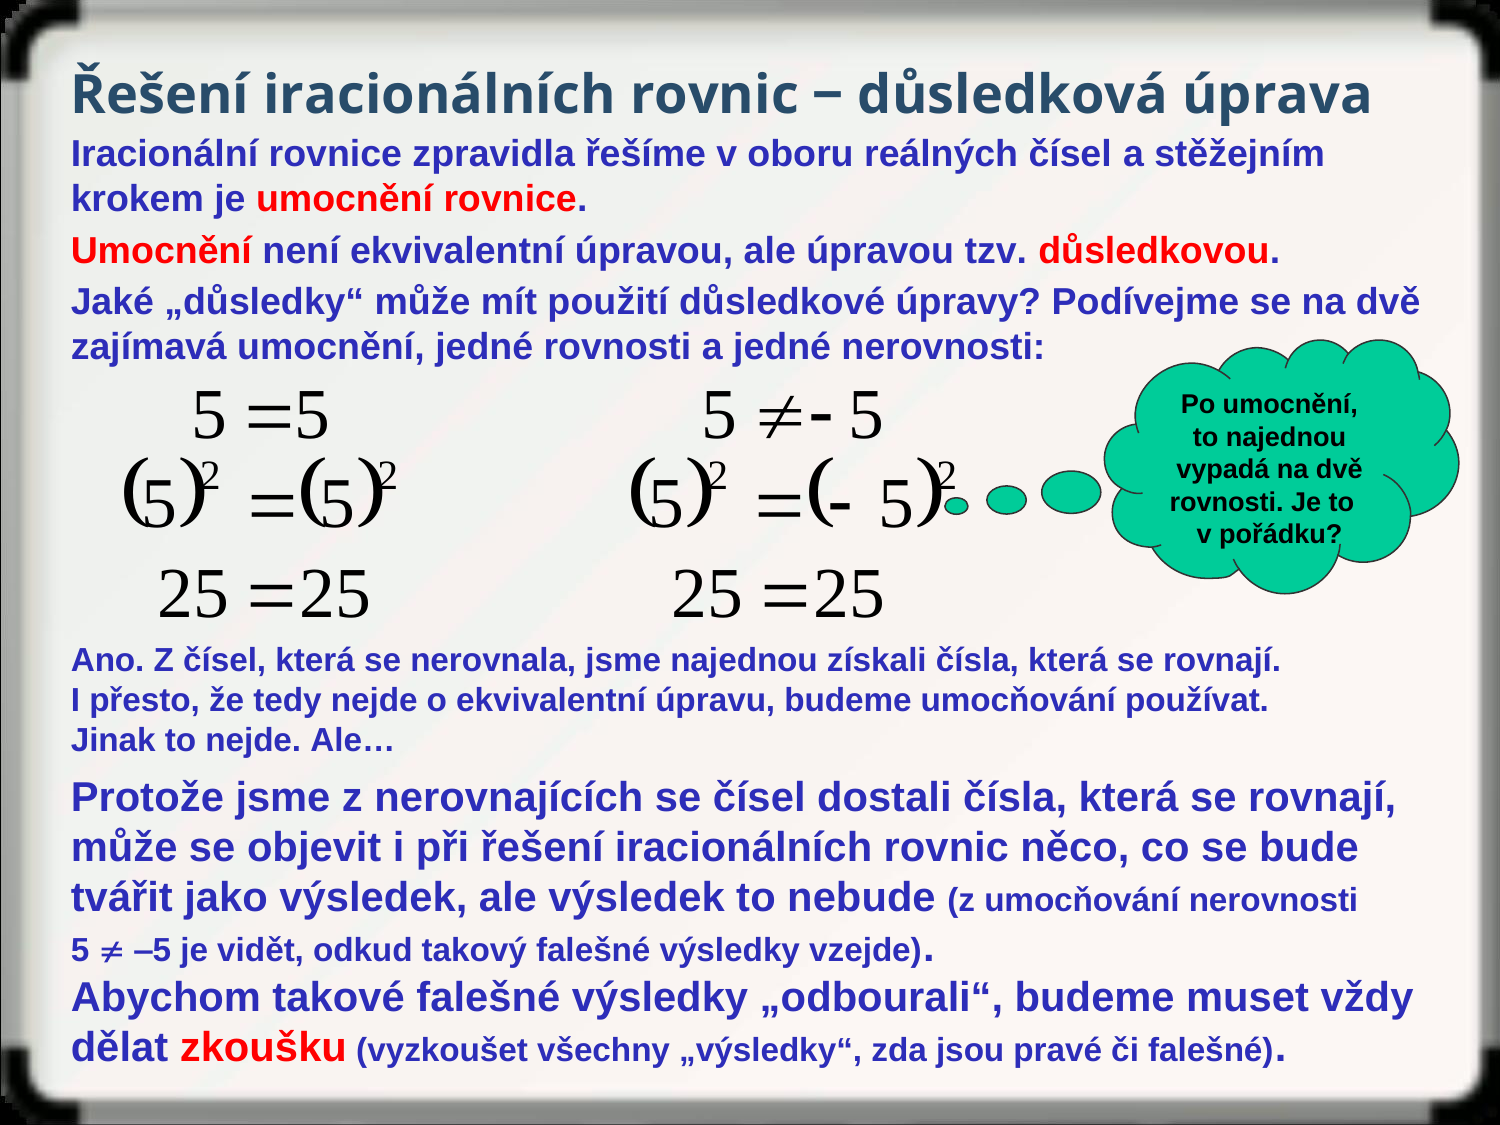

Řešení iracionálních rovnic ‒ důsledková úprava
Iracionální rovnice zpravidla řešíme v oboru reálných čísel a stěžejním krokem je umocnění rovnice.
Umocnění není ekvivalentní úpravou, ale úpravou tzv. důsledkovou.
Jaké „důsledky“ může mít použití důsledkové úpravy? Podívejme se na dvě zajímavá umocnění, jedné rovnosti a jedné nerovnosti:
Po umocnění, to najednou vypadá na dvě rovnosti. Je to
v pořádku?
Ano. Z čísel, která se nerovnala, jsme najednou získali čísla, která se rovnají.
I přesto, že tedy nejde o ekvivalentní úpravu, budeme umocňování používat.
Jinak to nejde. Ale…
Protože jsme z nerovnajících se čísel dostali čísla, která se rovnají, může se objevit i při řešení iracionálních rovnic něco, co se bude tvářit jako výsledek, ale výsledek to nebude (z umocňování nerovnosti
5  ‒5 je vidět, odkud takový falešné výsledky vzejde).
Abychom takové falešné výsledky „odbourali“, budeme muset vždy dělat zkoušku (vyzkoušet všechny „výsledky“, zda jsou pravé či falešné).